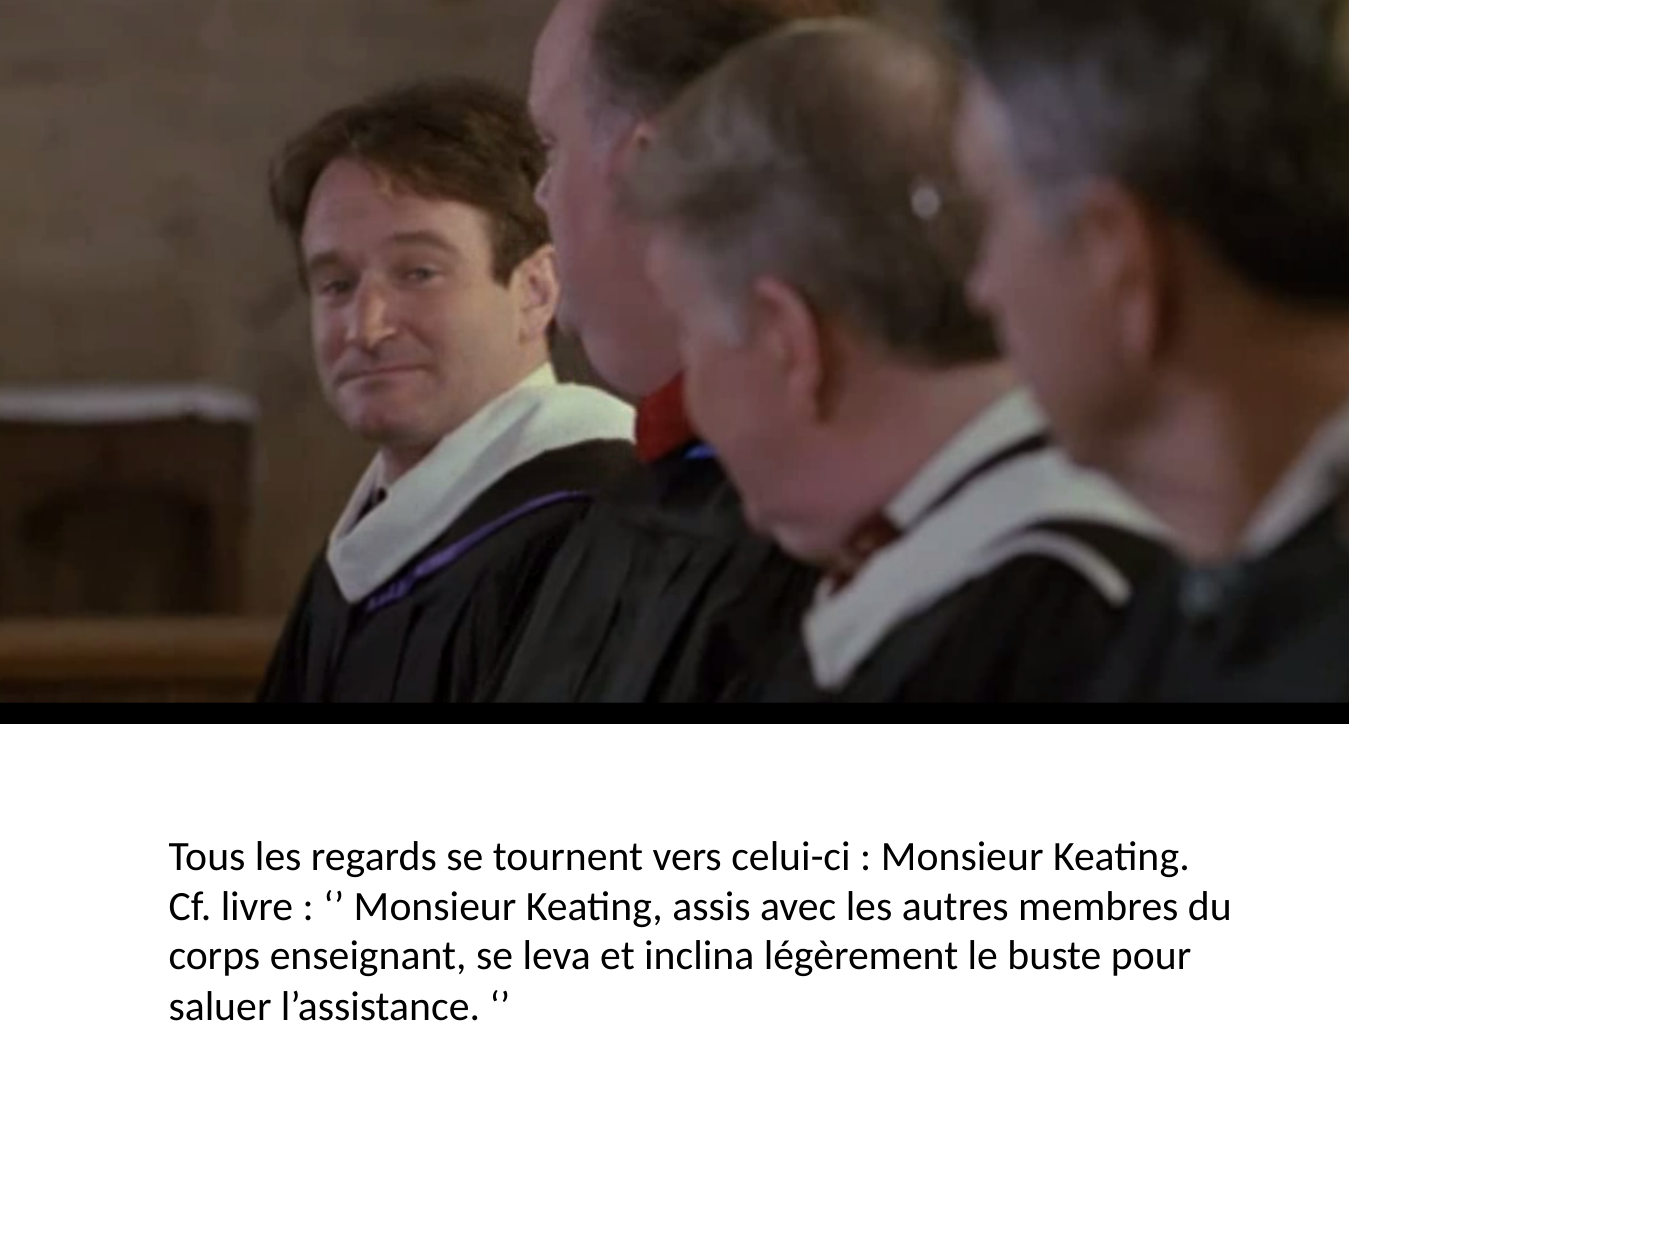

Tous les regards se tournent vers celui-ci : Monsieur Keating. Cf. livre : ‘’ Monsieur Keating, assis avec les autres membres du corps enseignant, se leva et inclina légèrement le buste pour saluer l’assistance. ‘’